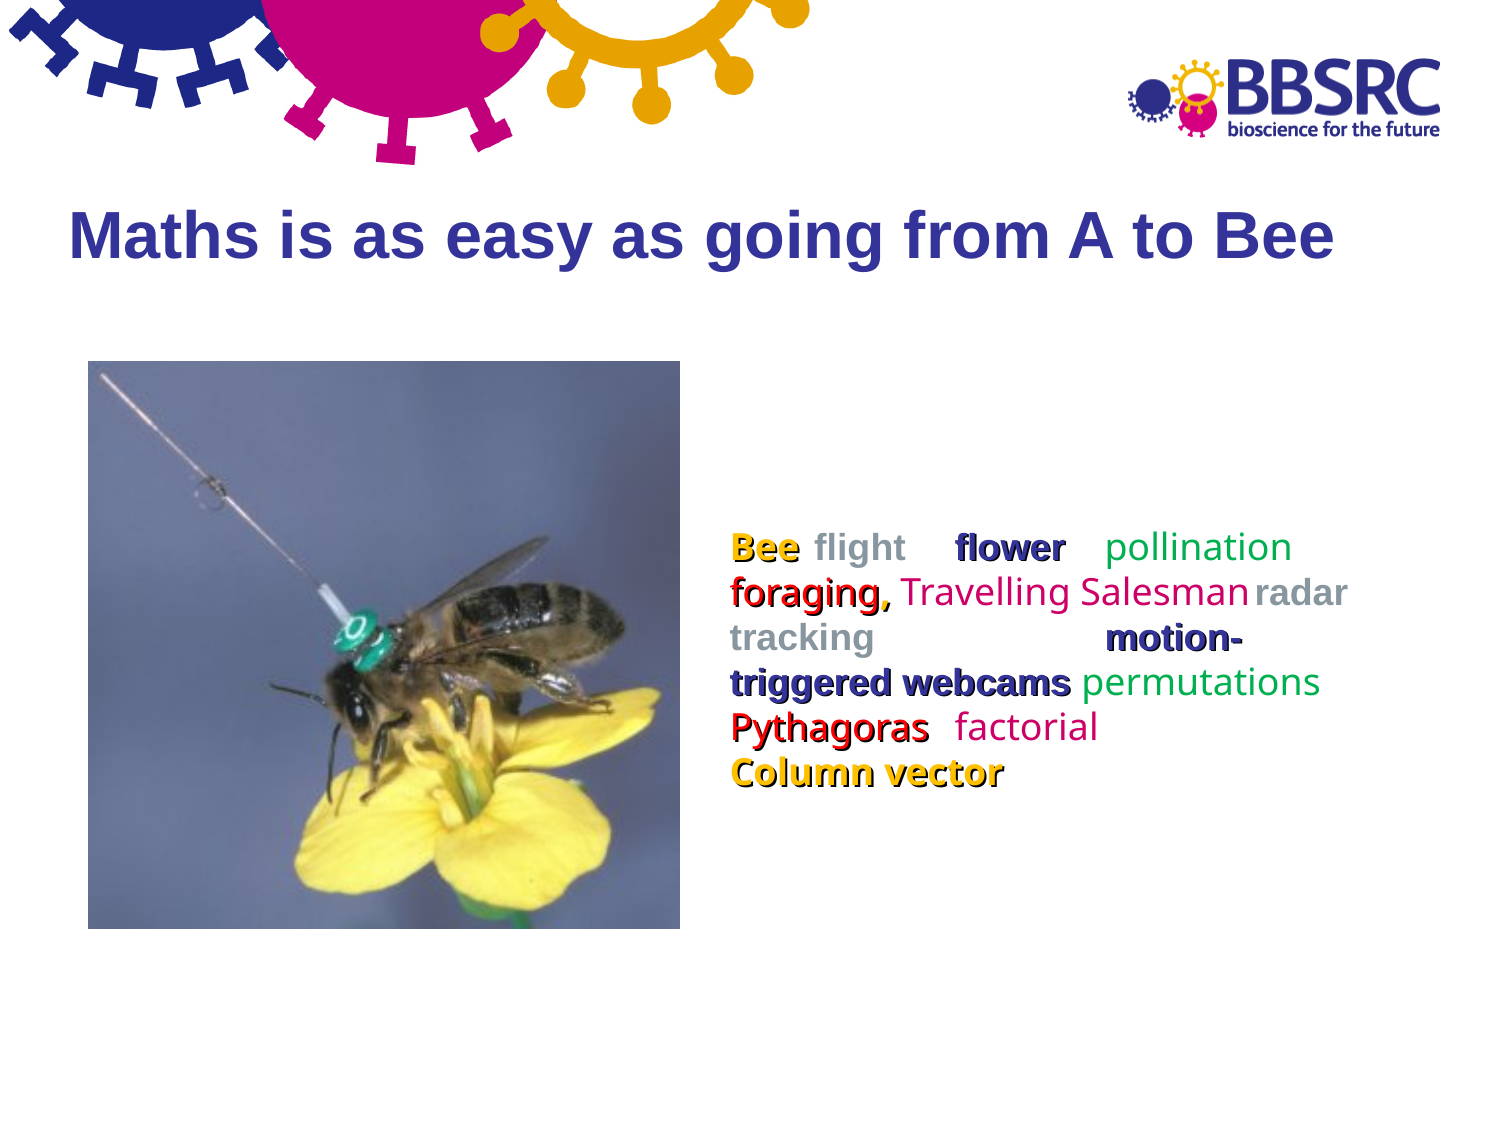

Maths is as easy as going from A to Bee
Bee	 flight	flower	pollination	 foraging, Travelling Salesman	radar tracking				motion-triggered webcams permutations	Pythagoras	factorial 			Column vector